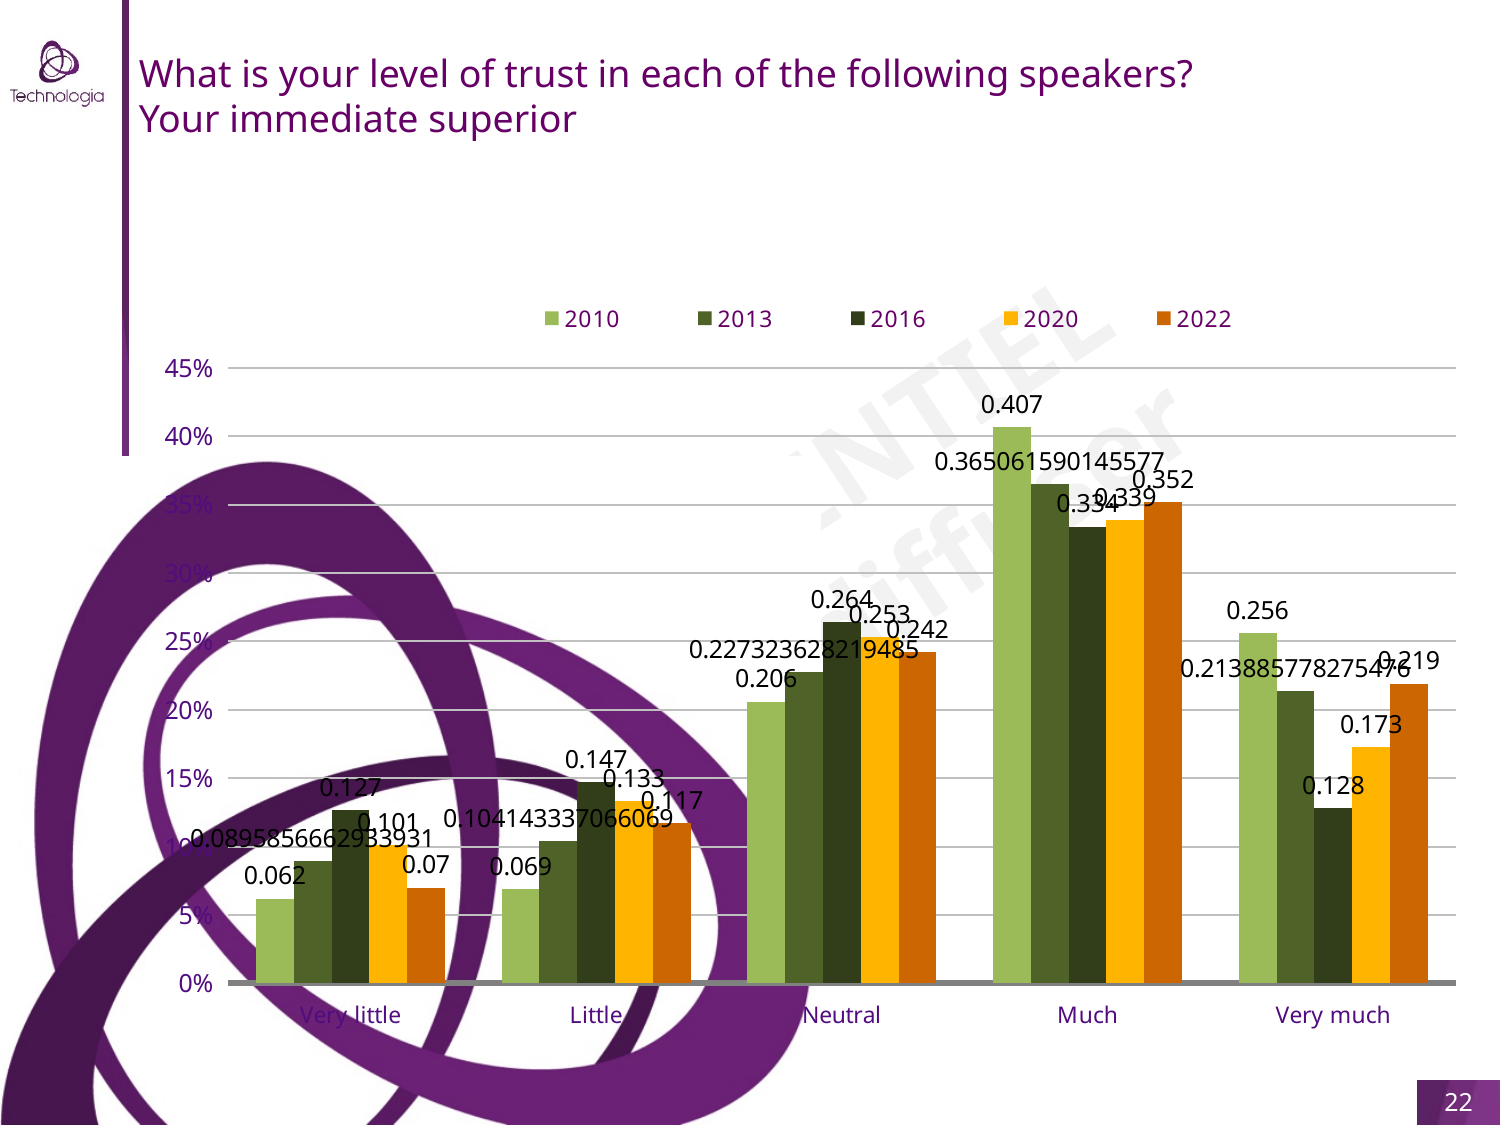

# What is your level of trust in each of the following speakers? Your immediate superior
### Chart
| Category | 2010 | 2013 | 2016 | 2020 | 2022 |
|---|---|---|---|---|---|
| Very little | 0.062 | 0.0895856662933931 | 0.127 | 0.101 | 0.07 |
| Little | 0.069 | 0.104143337066069 | 0.147 | 0.133 | 0.117 |
| Neutral | 0.206 | 0.227323628219485 | 0.264 | 0.253 | 0.242 |
| Much | 0.407 | 0.365061590145577 | 0.334 | 0.339 | 0.352 |
| Very much | 0.256 | 0.213885778275476 | 0.128 | 0.173 | 0.219 |